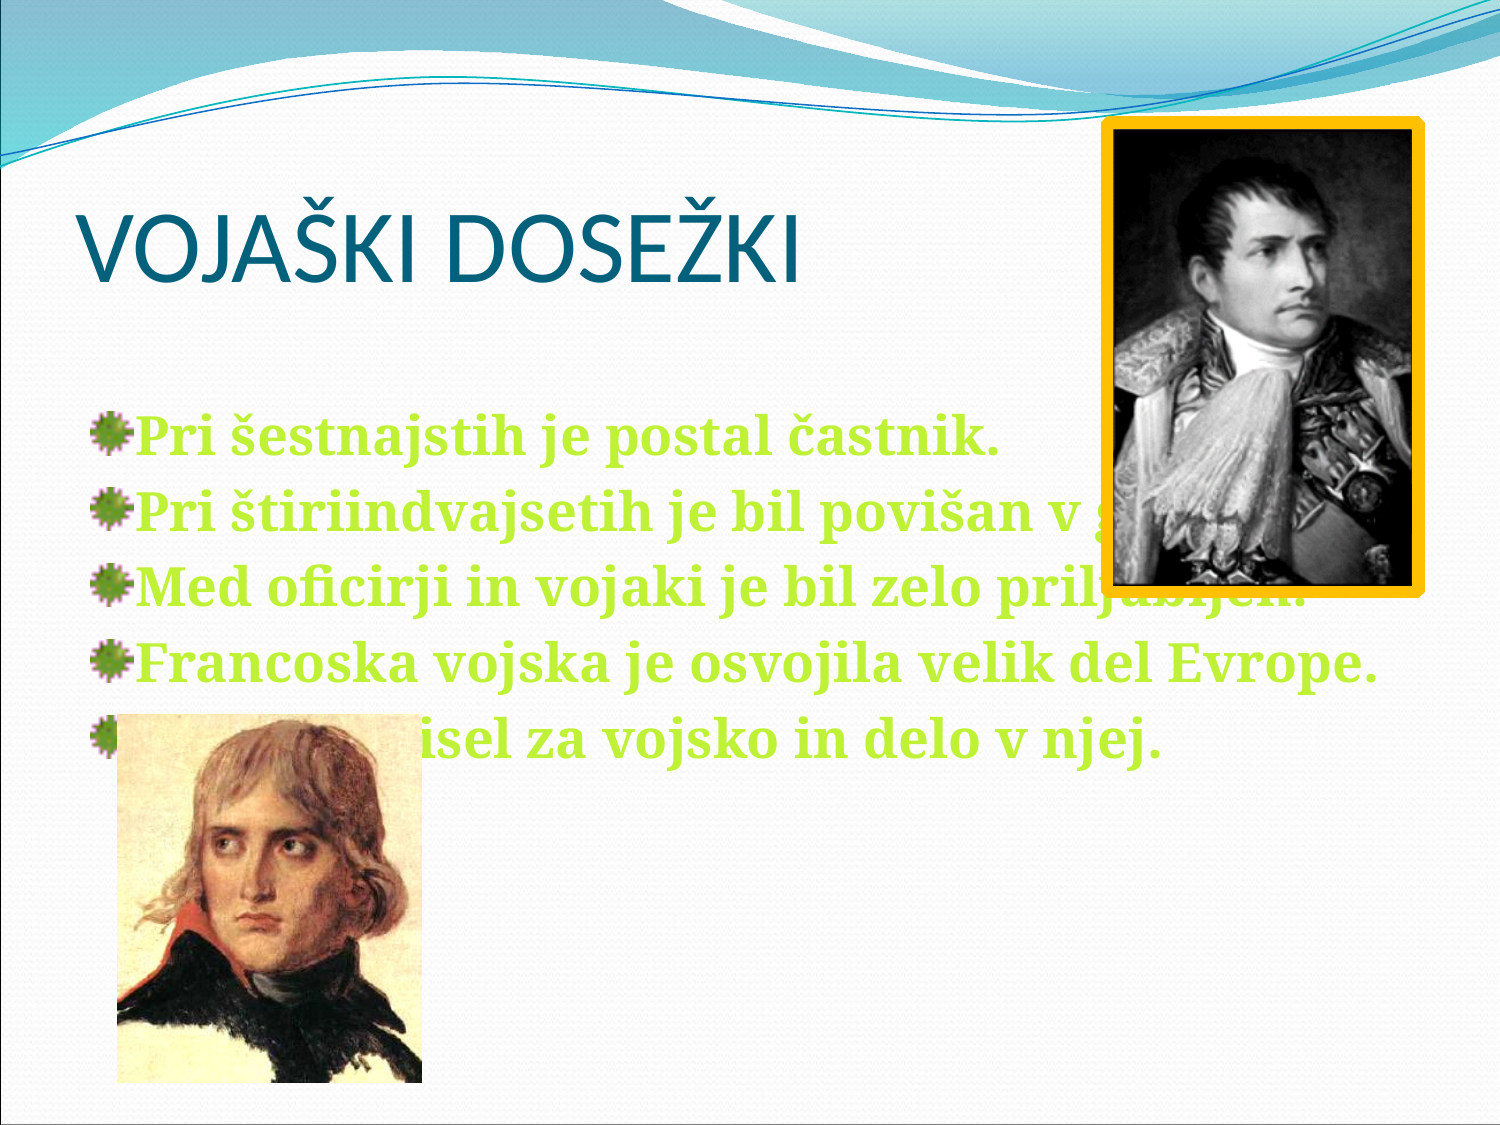

# VOJAŠKI DOSEŽKI
Pri šestnajstih je postal častnik.
Pri štiriindvajsetih je bil povišan v generala.
Med oficirji in vojaki je bil zelo priljubljen.
Francoska vojska je osvojila velik del Evrope.
Imel je smisel za vojsko in delo v njej.